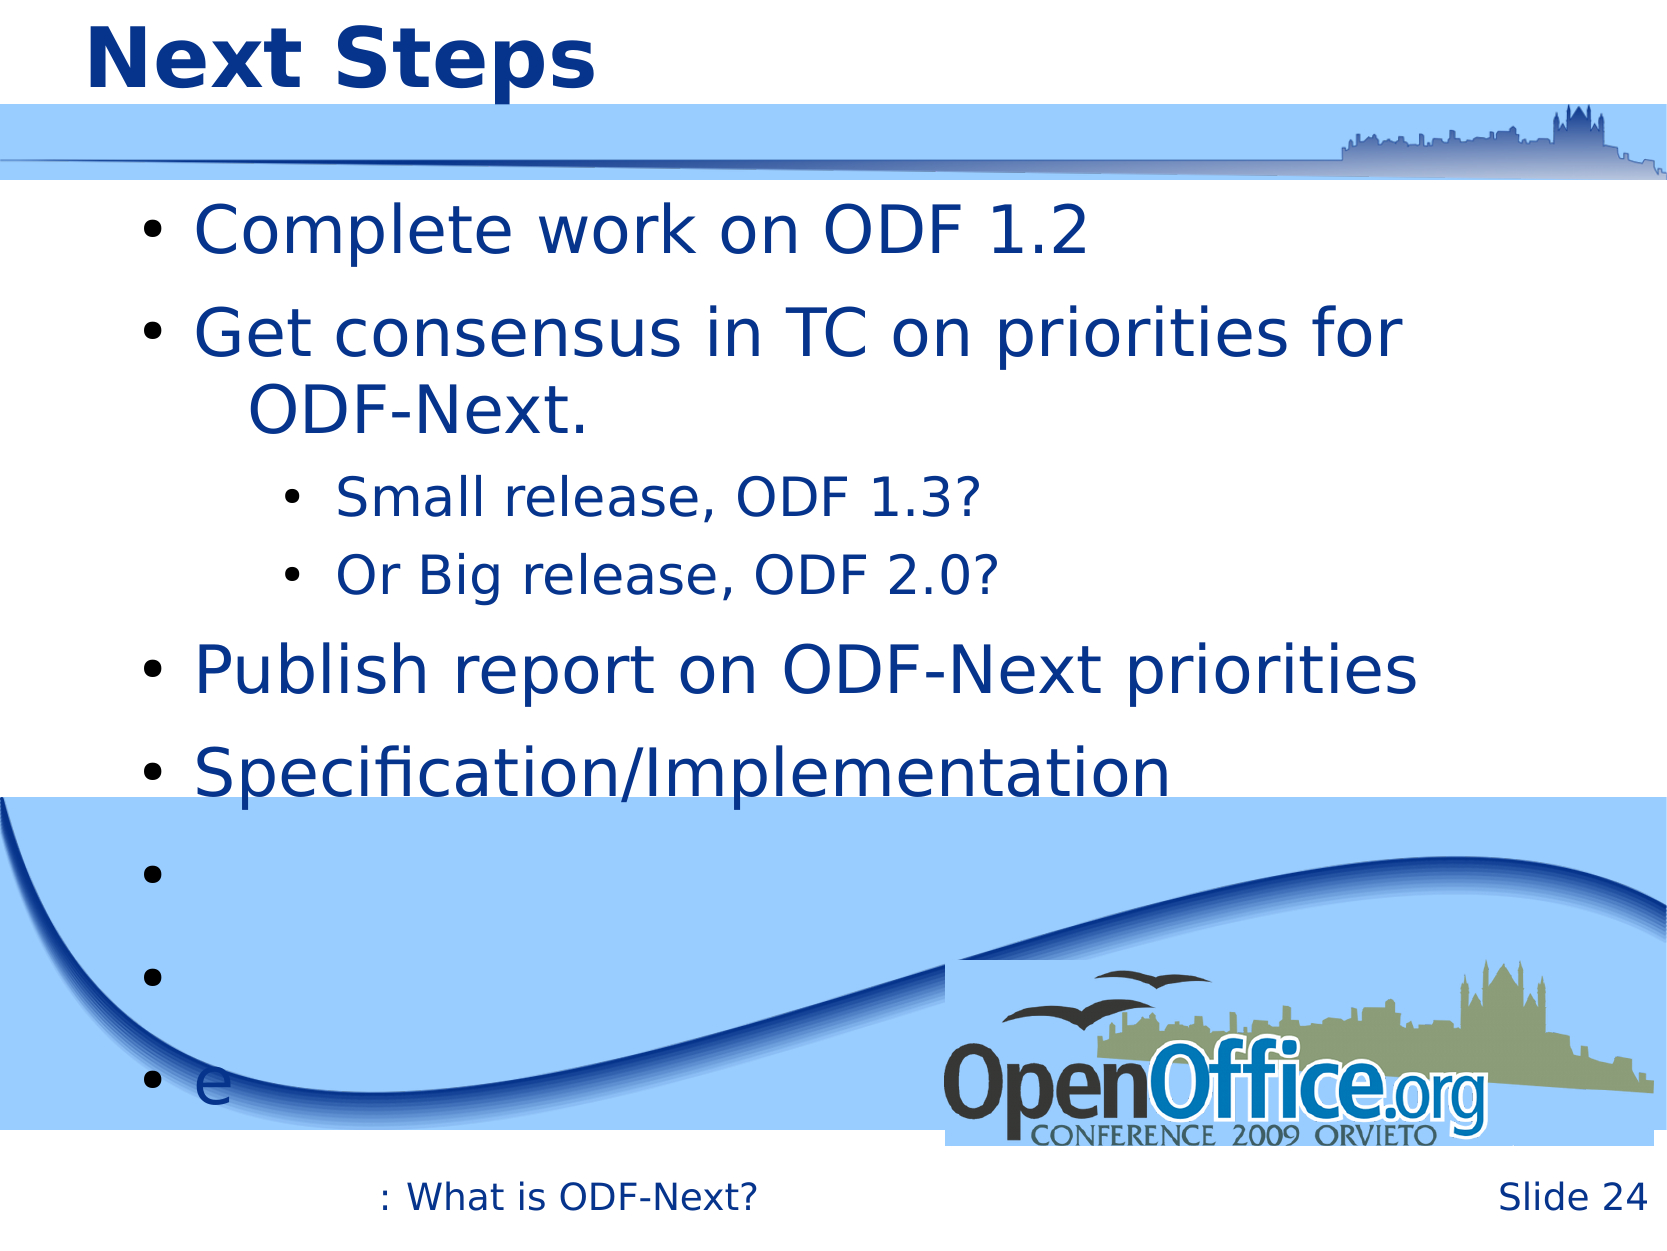

# Next Steps
Complete work on ODF 1.2
Get consensus in TC on priorities for ODF-Next.
Small release, ODF 1.3?
Or Big release, ODF 2.0?
Publish report on ODF-Next priorities
Specification/Implementation
e
What is ODF-Next?
24